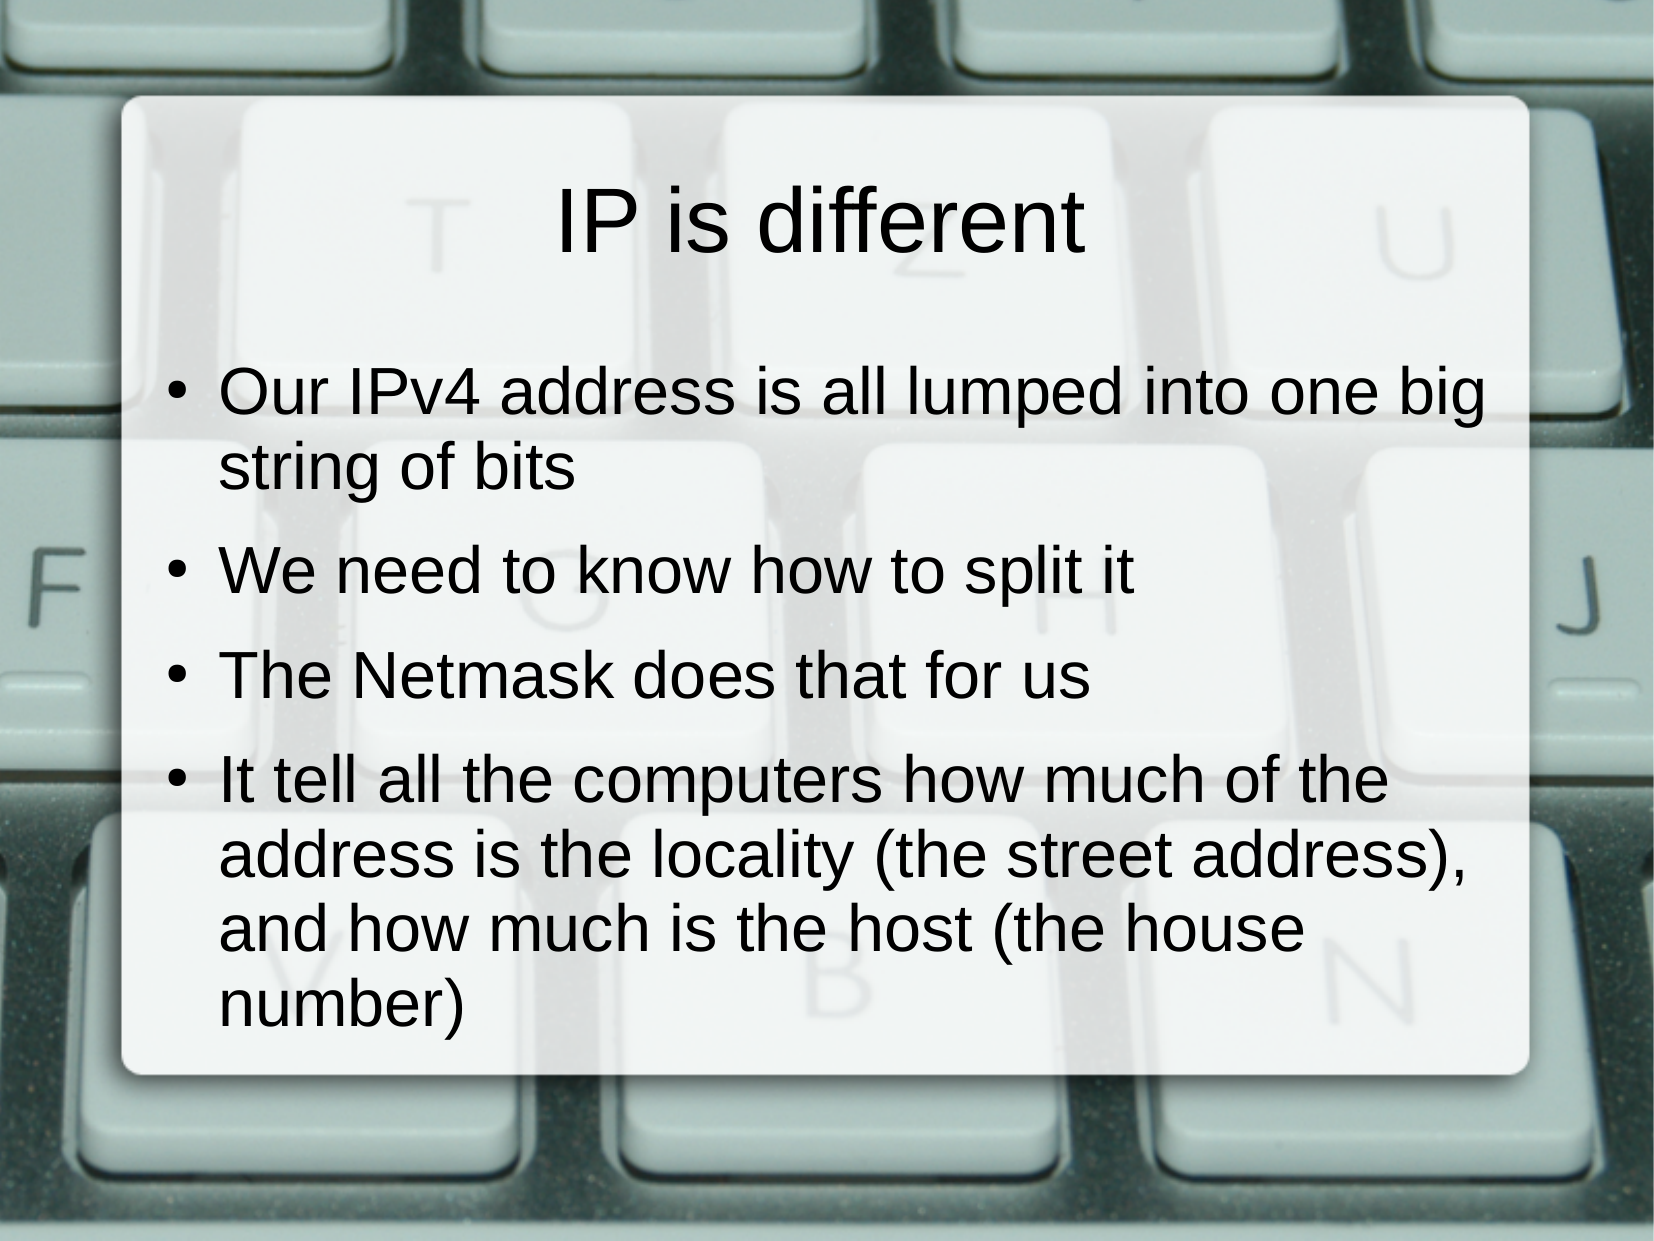

# IP is different
Our IPv4 address is all lumped into one big string of bits
We need to know how to split it
The Netmask does that for us
It tell all the computers how much of the address is the locality (the street address), and how much is the host (the house number)